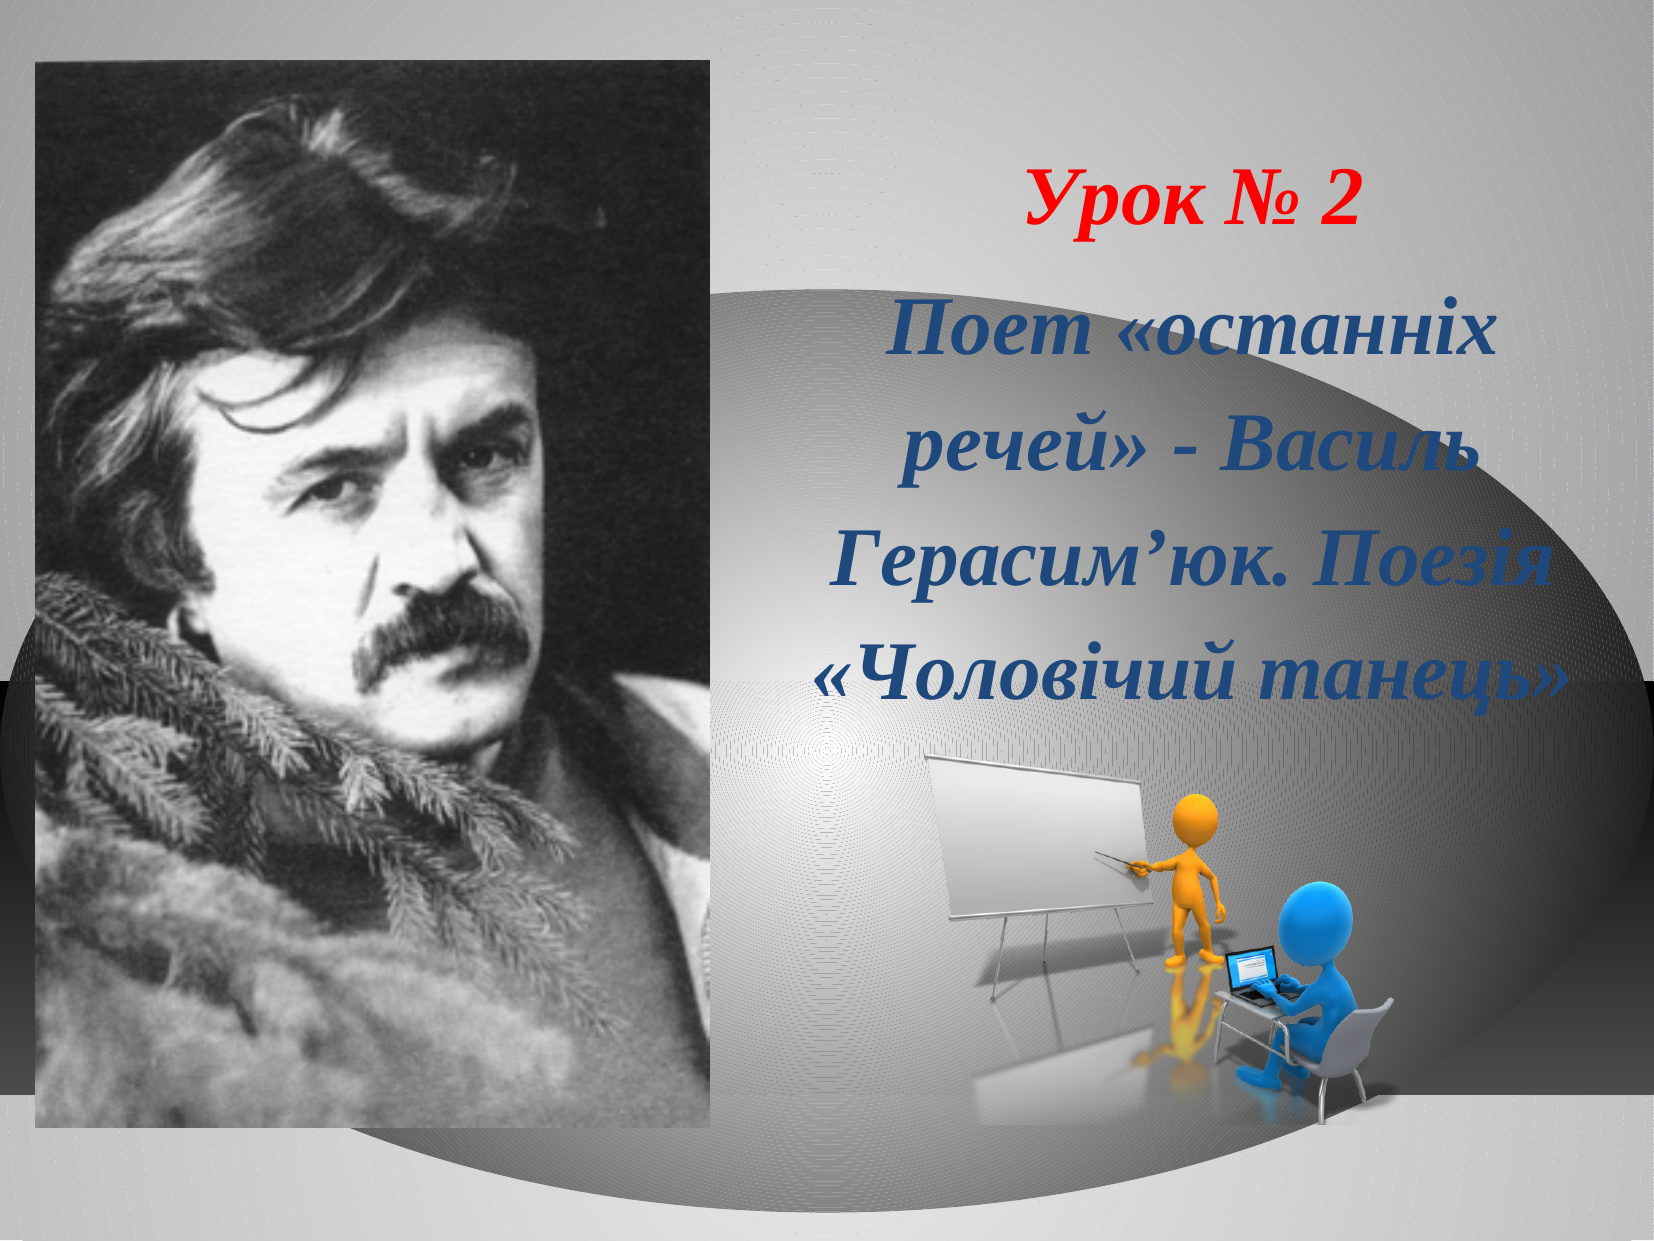

Урок № 2
Поет «останніх речей» - Василь Герасим’юк. Поезія «Чоловічий танець»